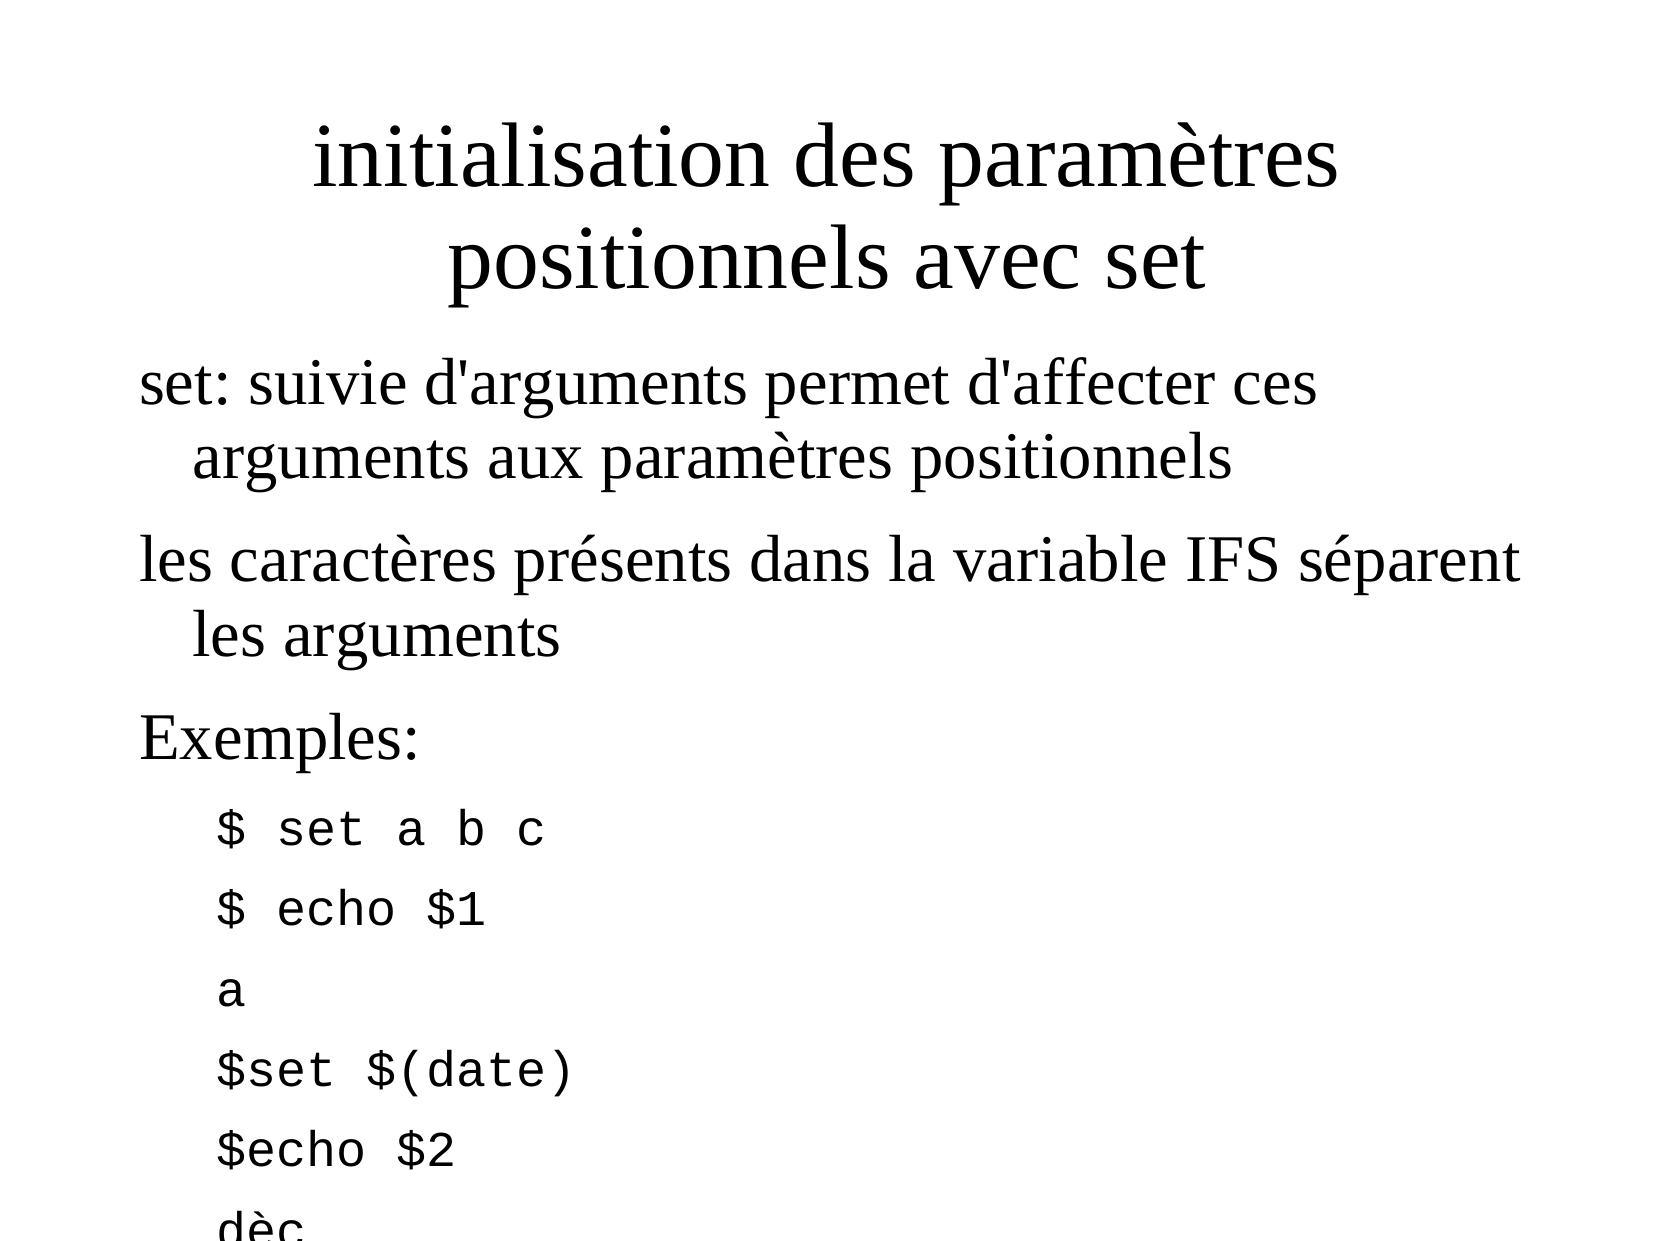

# initialisation des paramètres positionnels avec set
set: suivie d'arguments permet d'affecter ces arguments aux paramètres positionnels
les caractères présents dans la variable IFS séparent les arguments
Exemples:
$ set a b c
$ echo $1
a
$set $(date)
$echo $2
dèc